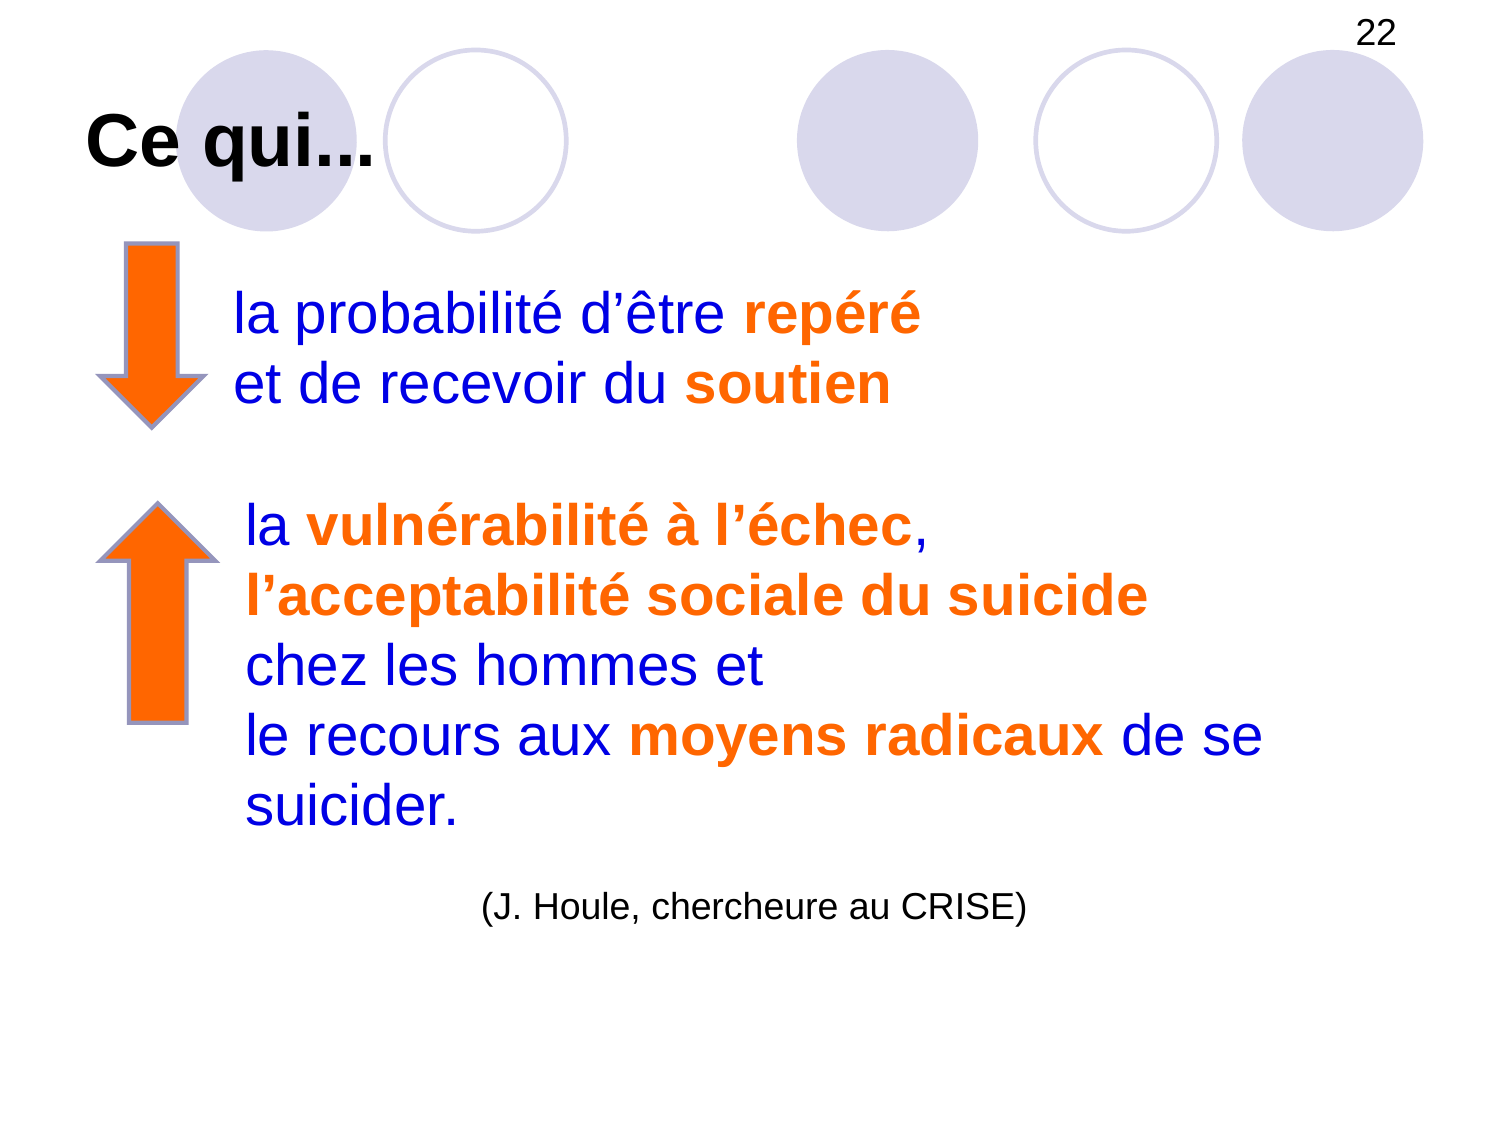

Ce qui...
la probabilité d’être repéré
et de recevoir du soutien
la vulnérabilité à l’échec,
l’acceptabilité sociale du suicide
chez les hommes et
le recours aux moyens radicaux de se suicider.
(J. Houle, chercheure au CRISE)